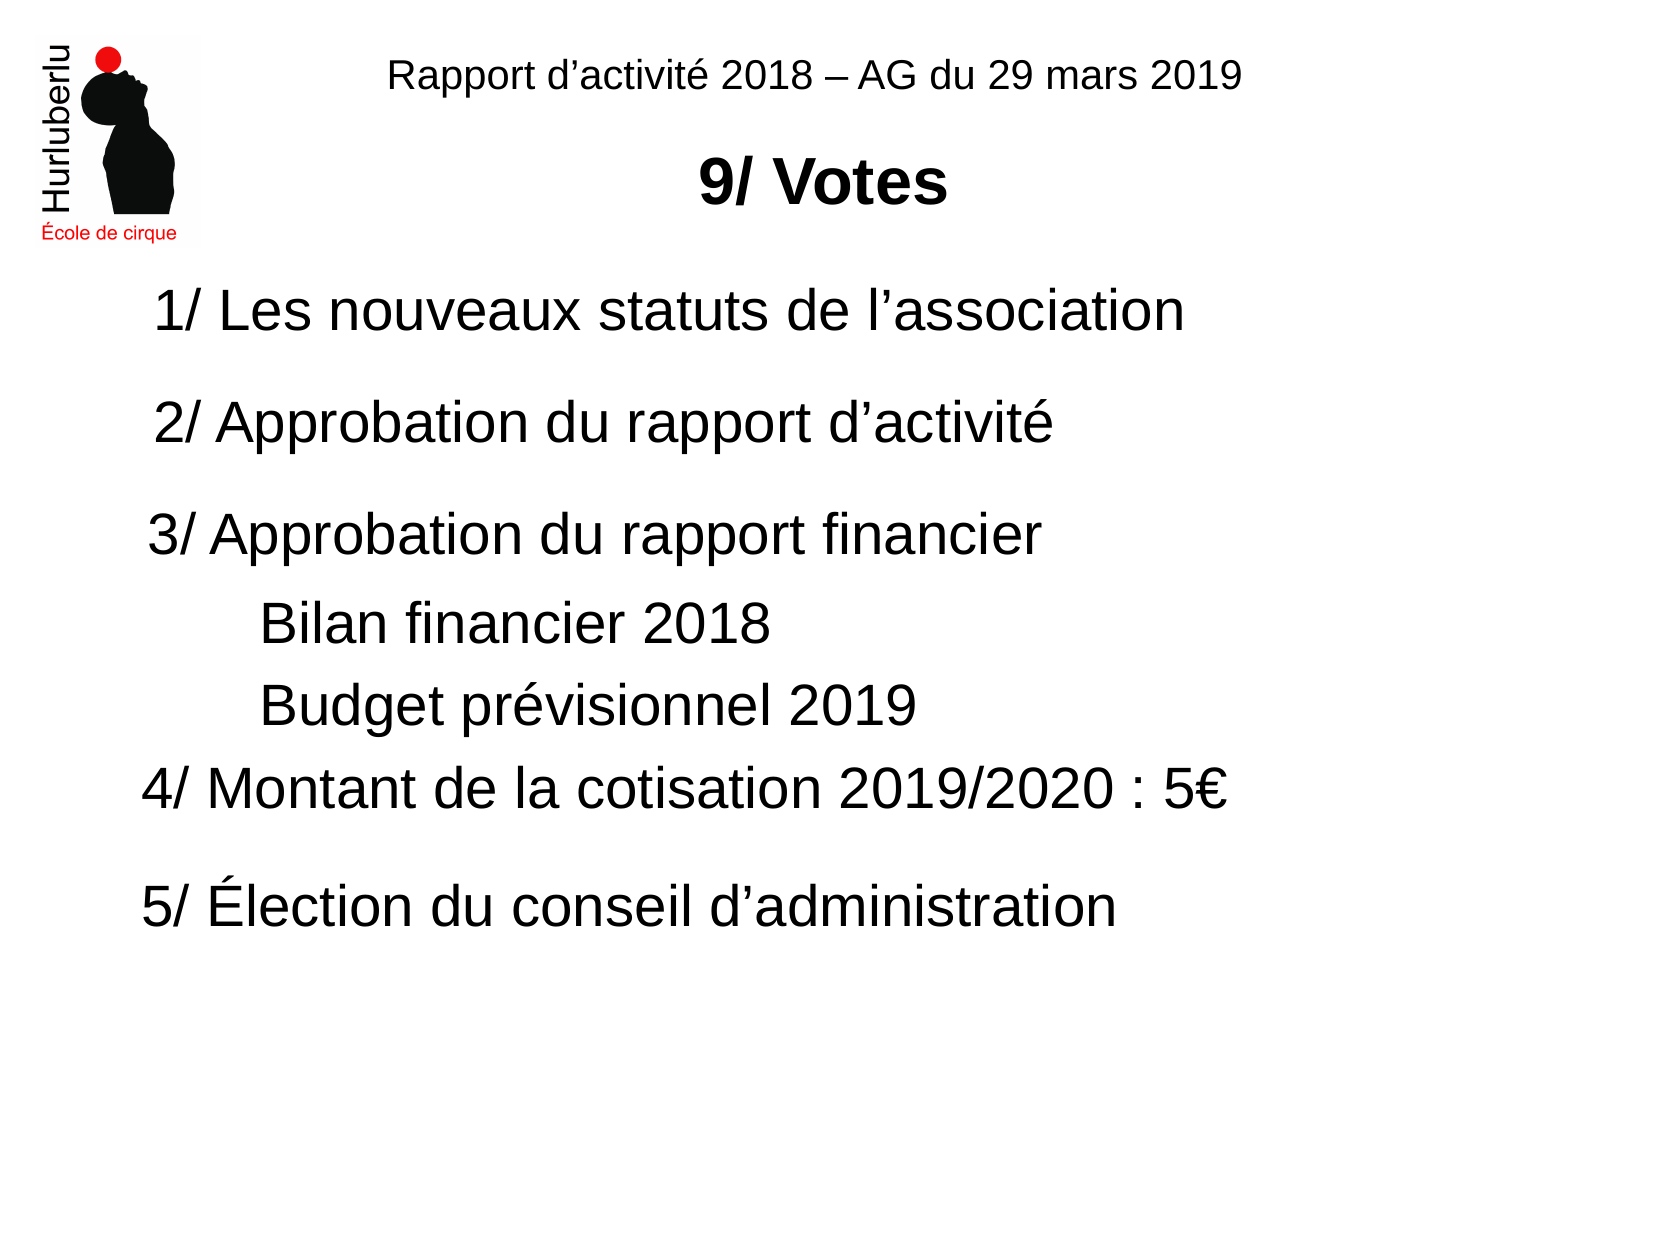

# Rapport d’activité 2018 – AG du 29 mars 2019 9/ Votes
1/ Les nouveaux statuts de l’association
2/ Approbation du rapport d’activité
3/ Approbation du rapport financier
Bilan financier 2018
Budget prévisionnel 2019
4/ Montant de la cotisation 2019/2020 : 5€
5/ Élection du conseil d’administration